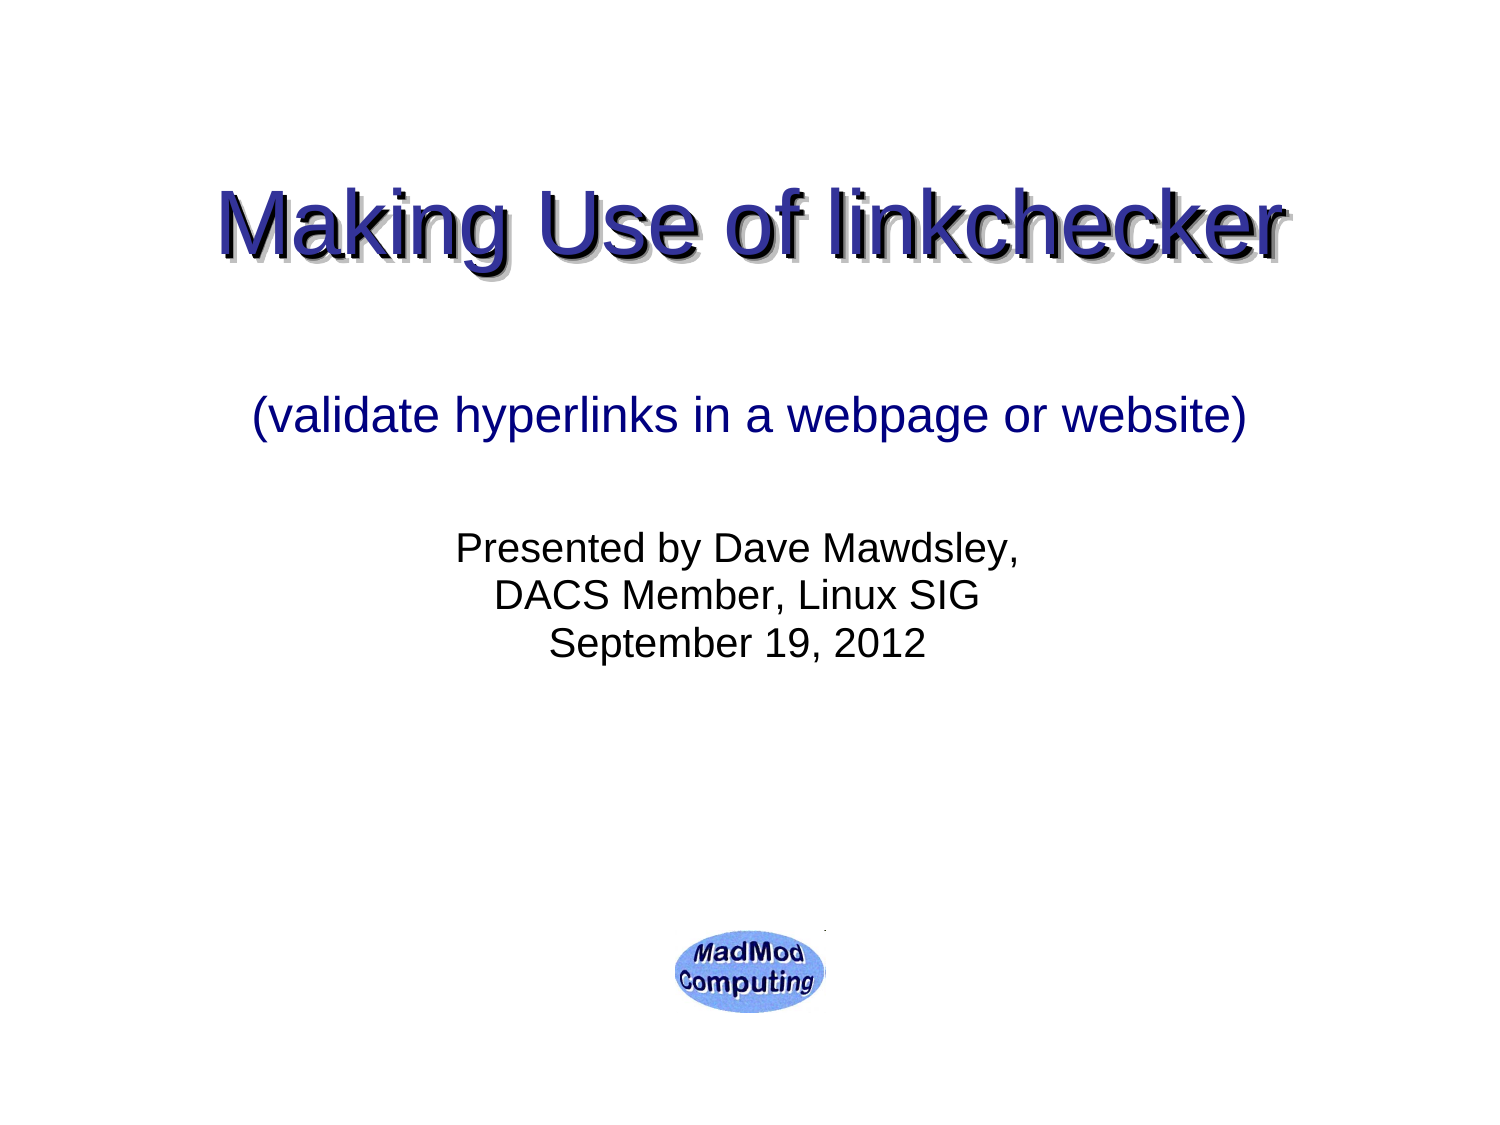

# Making Use of linkchecker
(validate hyperlinks in a webpage or website)
Presented by Dave Mawdsley,
DACS Member, Linux SIG
September 19, 2012